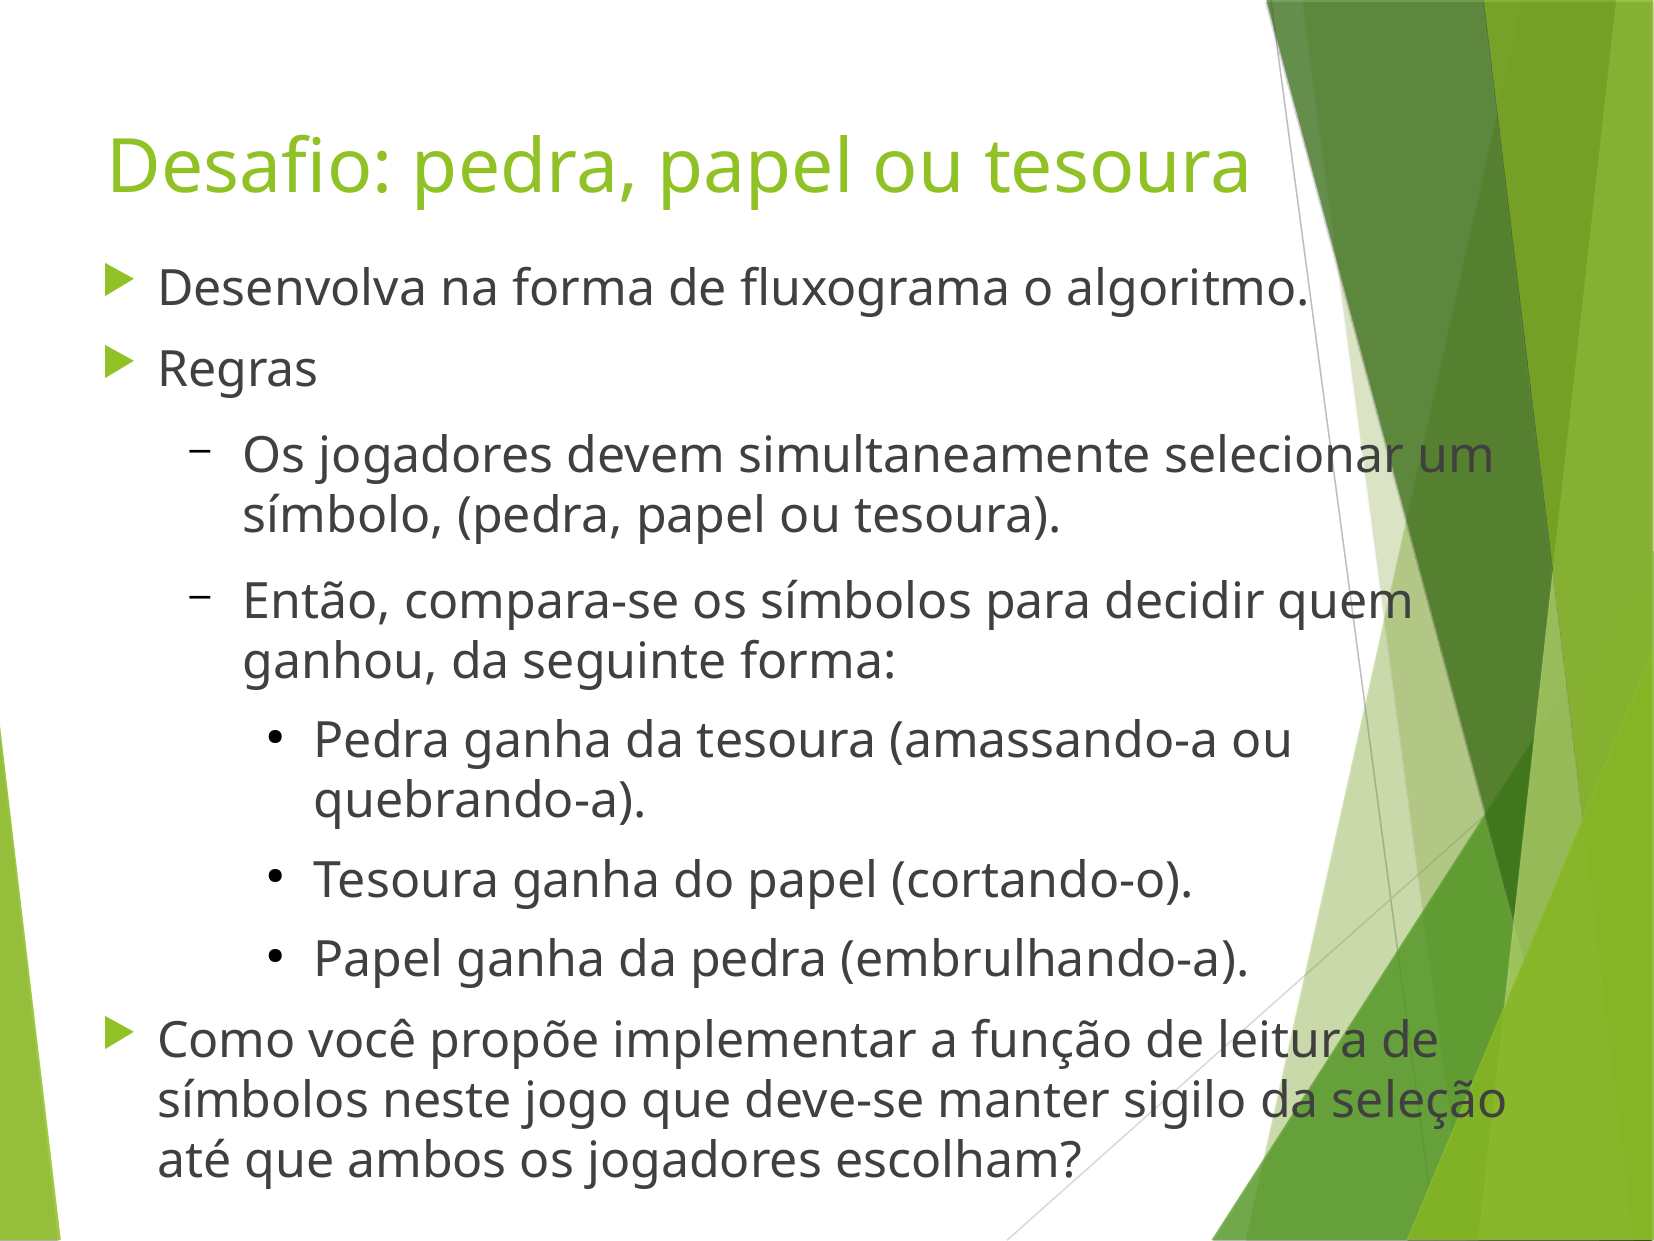

# Desafio: pedra, papel ou tesoura
Desenvolva na forma de fluxograma o algoritmo.
Regras
Os jogadores devem simultaneamente selecionar um símbolo, (pedra, papel ou tesoura).
Então, compara-se os símbolos para decidir quem ganhou, da seguinte forma:
Pedra ganha da tesoura (amassando-a ou quebrando-a).
Tesoura ganha do papel (cortando-o).
Papel ganha da pedra (embrulhando-a).
Como você propõe implementar a função de leitura de símbolos neste jogo que deve-se manter sigilo da seleção até que ambos os jogadores escolham?